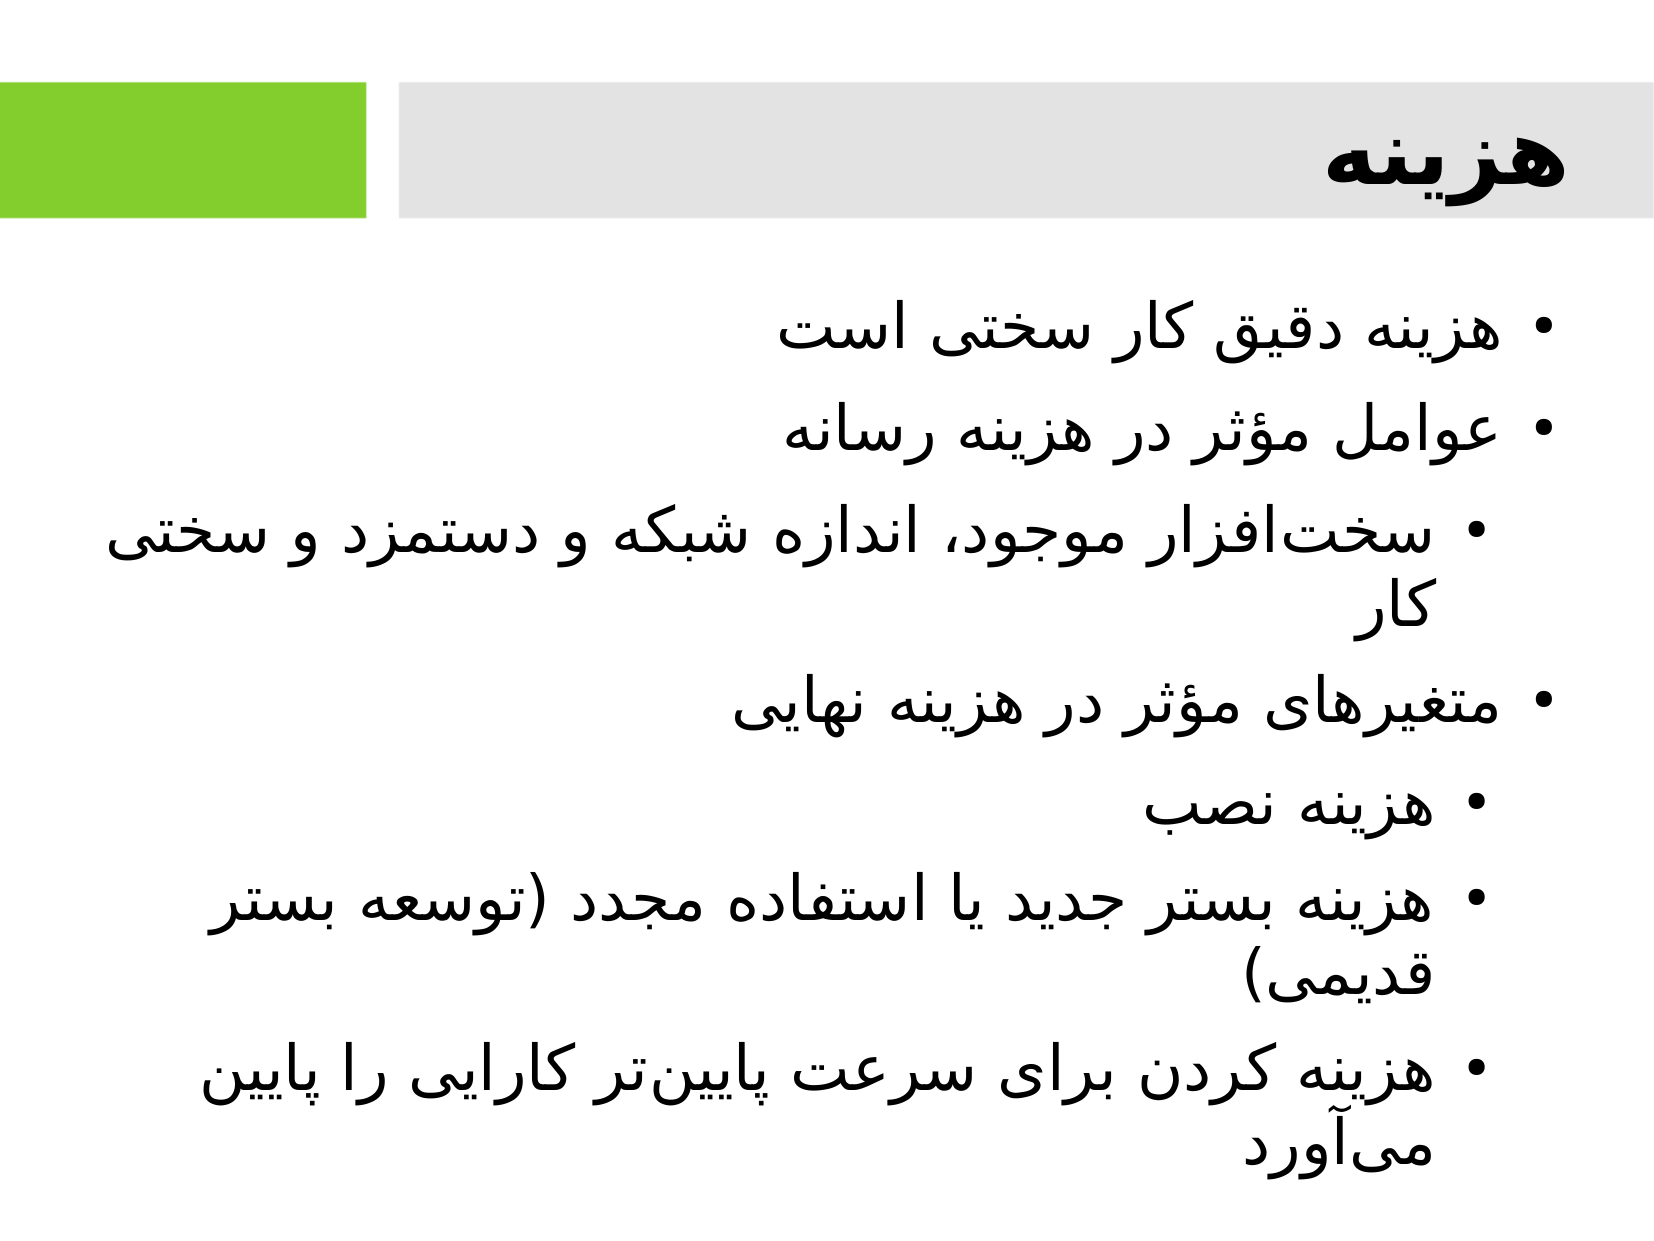

# هزینه
هزینه دقیق کار سختی است
عوامل مؤثر در هزینه رسانه
سخت‌افزار موجود، اندازه شبکه و دستمزد و سختی کار
متغیرهای مؤثر در هزینه نهایی
هزینه نصب
هزینه بستر جدید یا استفاده مجدد (توسعه بستر قدیمی)
هزینه کردن برای سرعت پایین‌تر کارایی را پایین می‌آورد